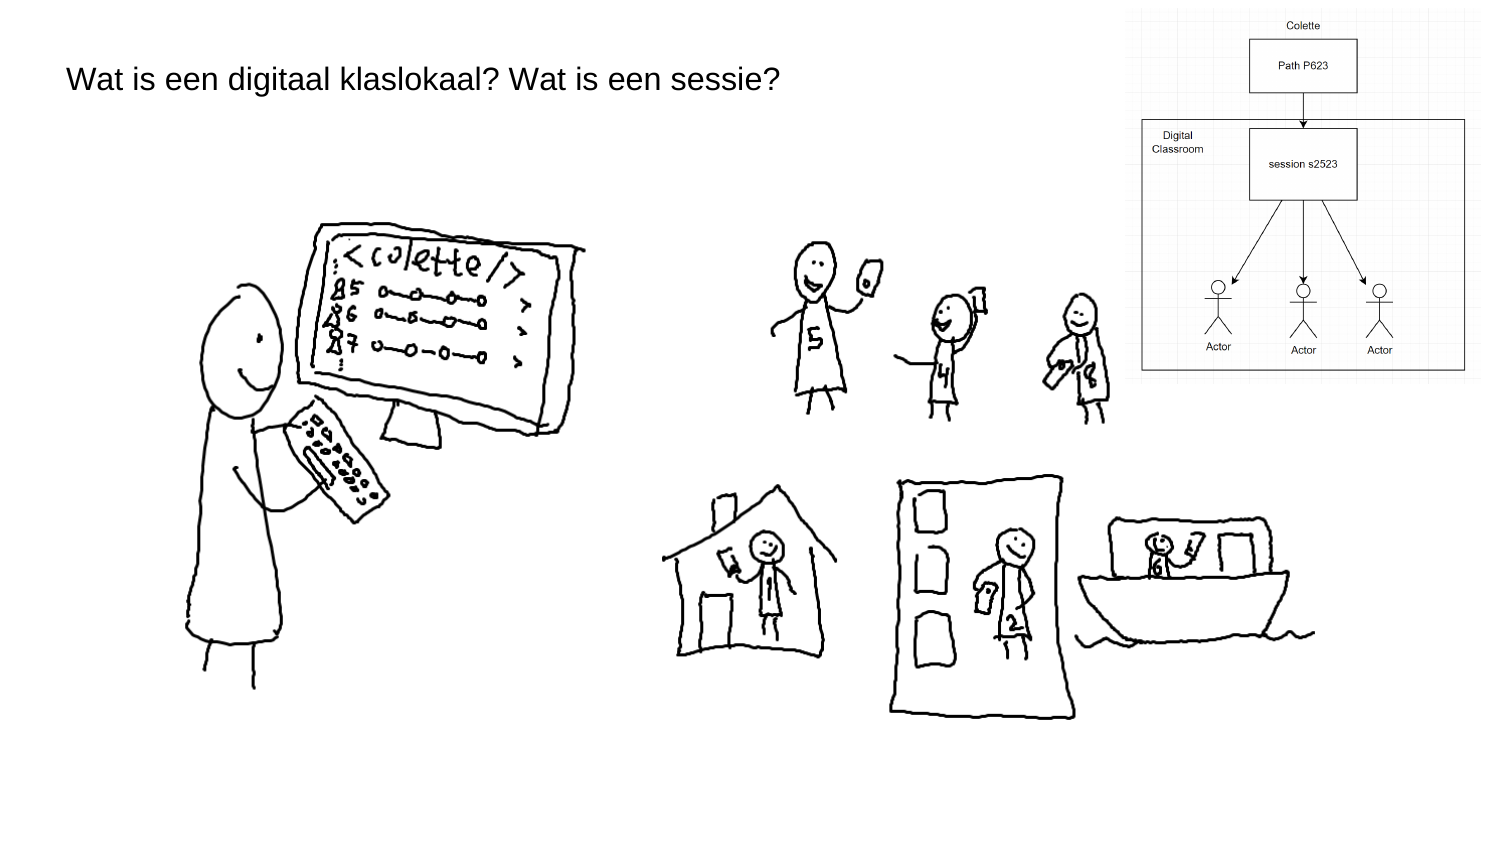

# Wat is een digitaal klaslokaal? Wat is een sessie?